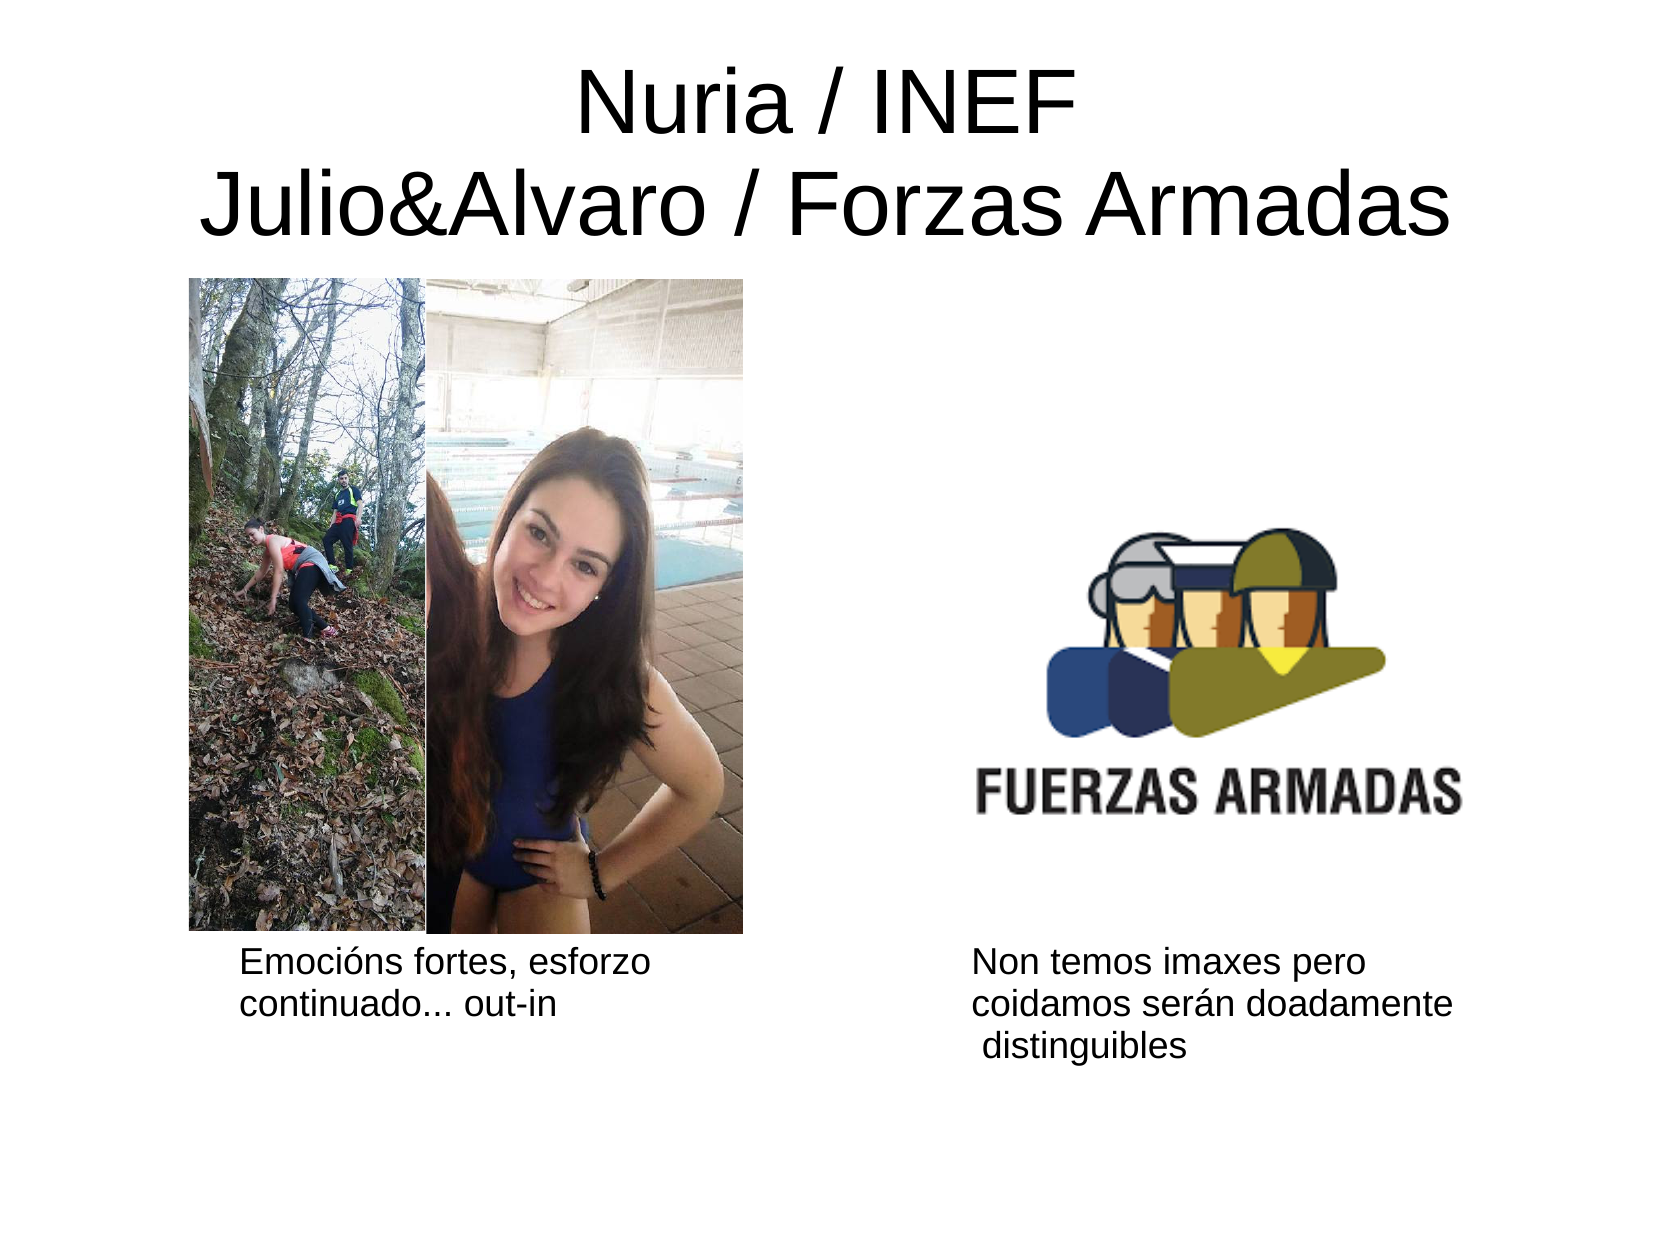

# Nuria / INEF Julio&Alvaro / Forzas Armadas
Emocións fortes, esforzo continuado... out-in
Non temos imaxes pero coidamos serán doadamente distinguibles